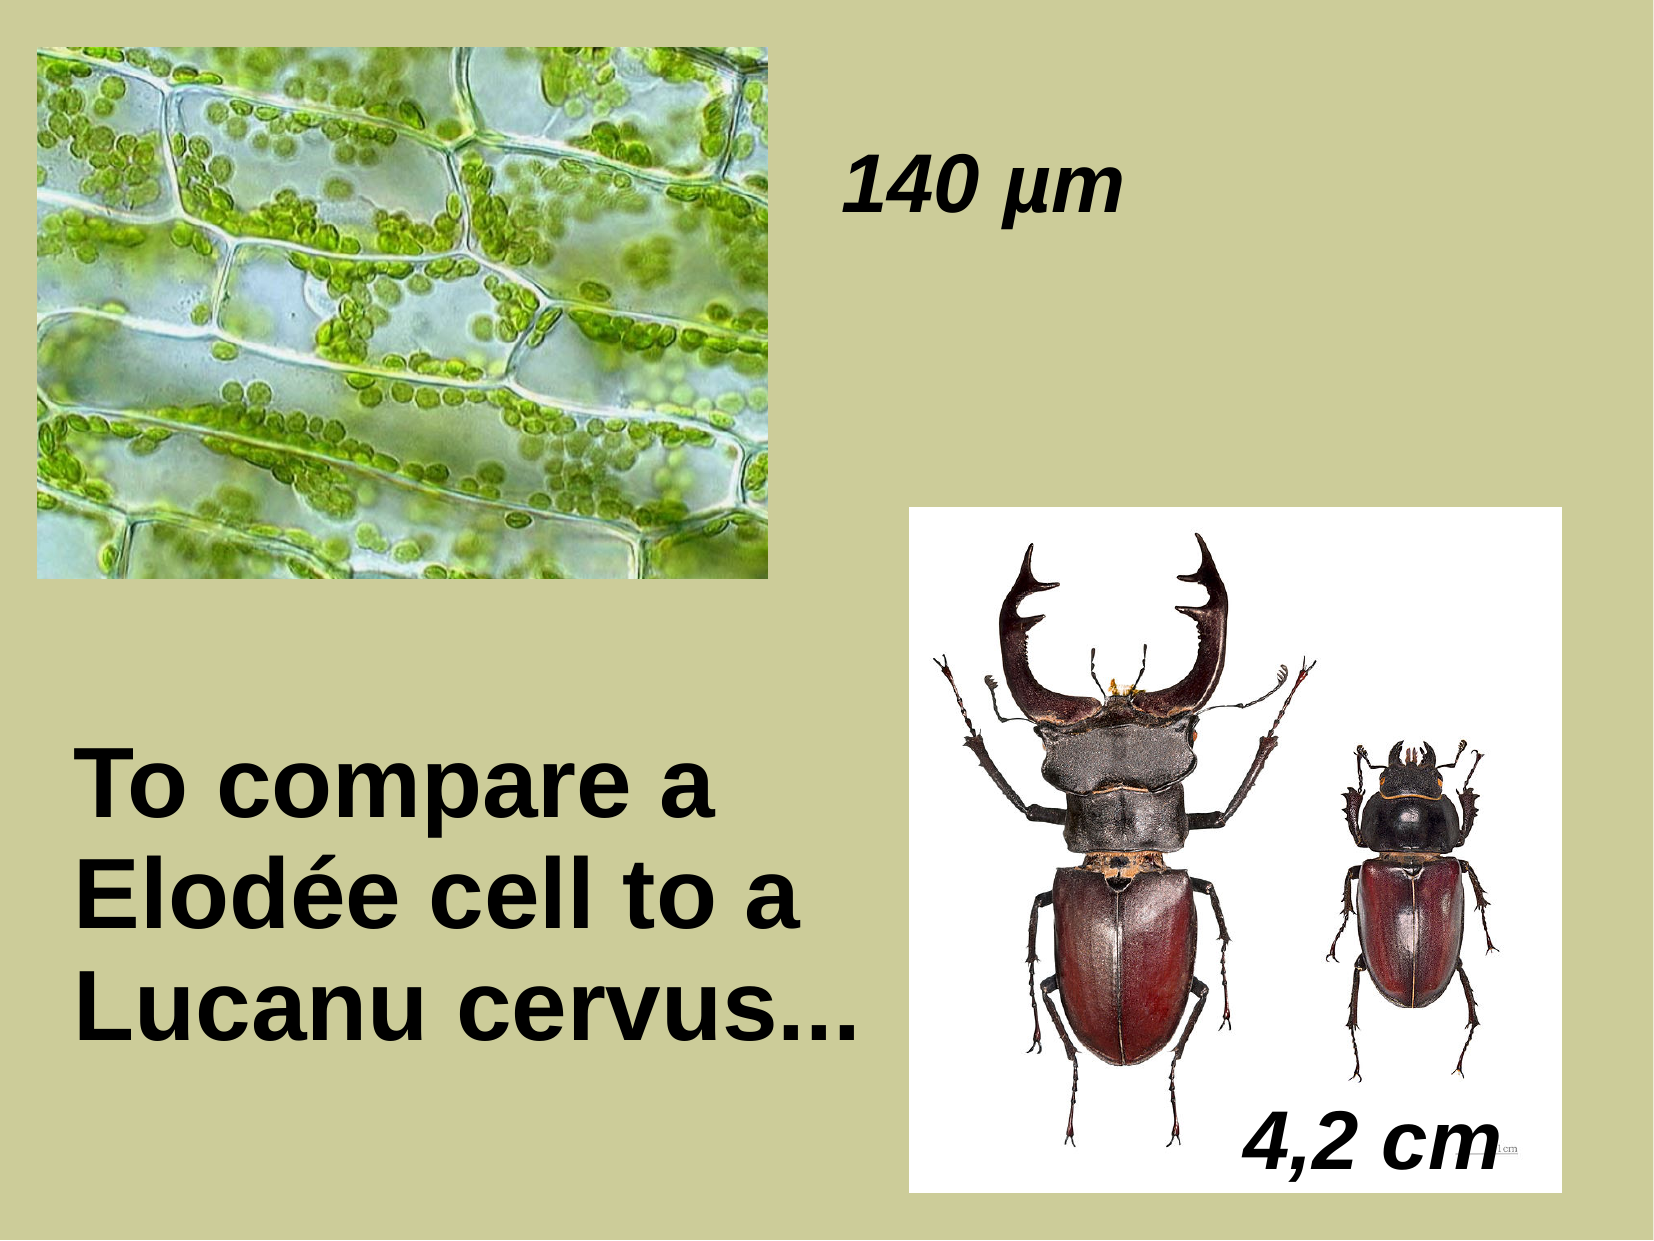

140 µm
To compare a Elodée cell to a Lucanu cervus...
4,2 cm